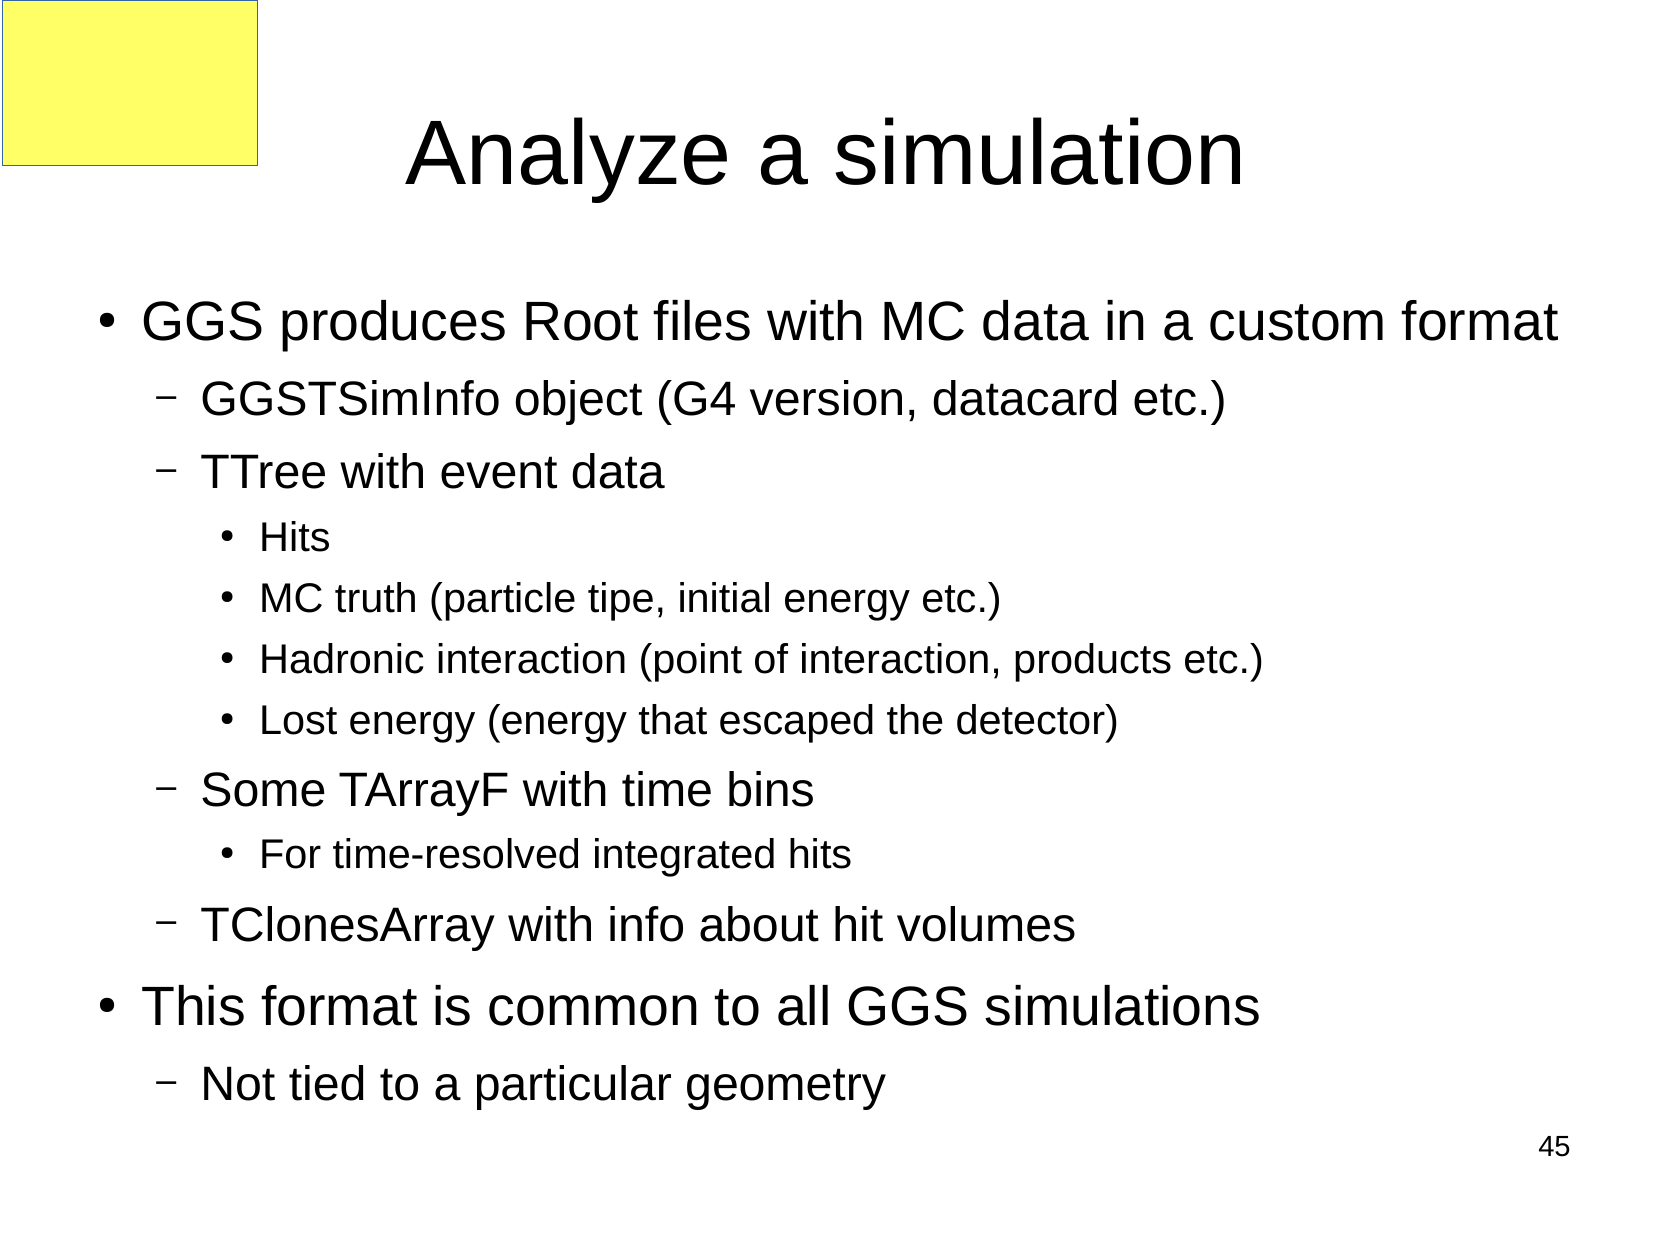

# Analyze a simulation
GGS produces Root files with MC data in a custom format
GGSTSimInfo object (G4 version, datacard etc.)
TTree with event data
Hits
MC truth (particle tipe, initial energy etc.)
Hadronic interaction (point of interaction, products etc.)
Lost energy (energy that escaped the detector)
Some TArrayF with time bins
For time-resolved integrated hits
TClonesArray with info about hit volumes
This format is common to all GGS simulations
Not tied to a particular geometry
45